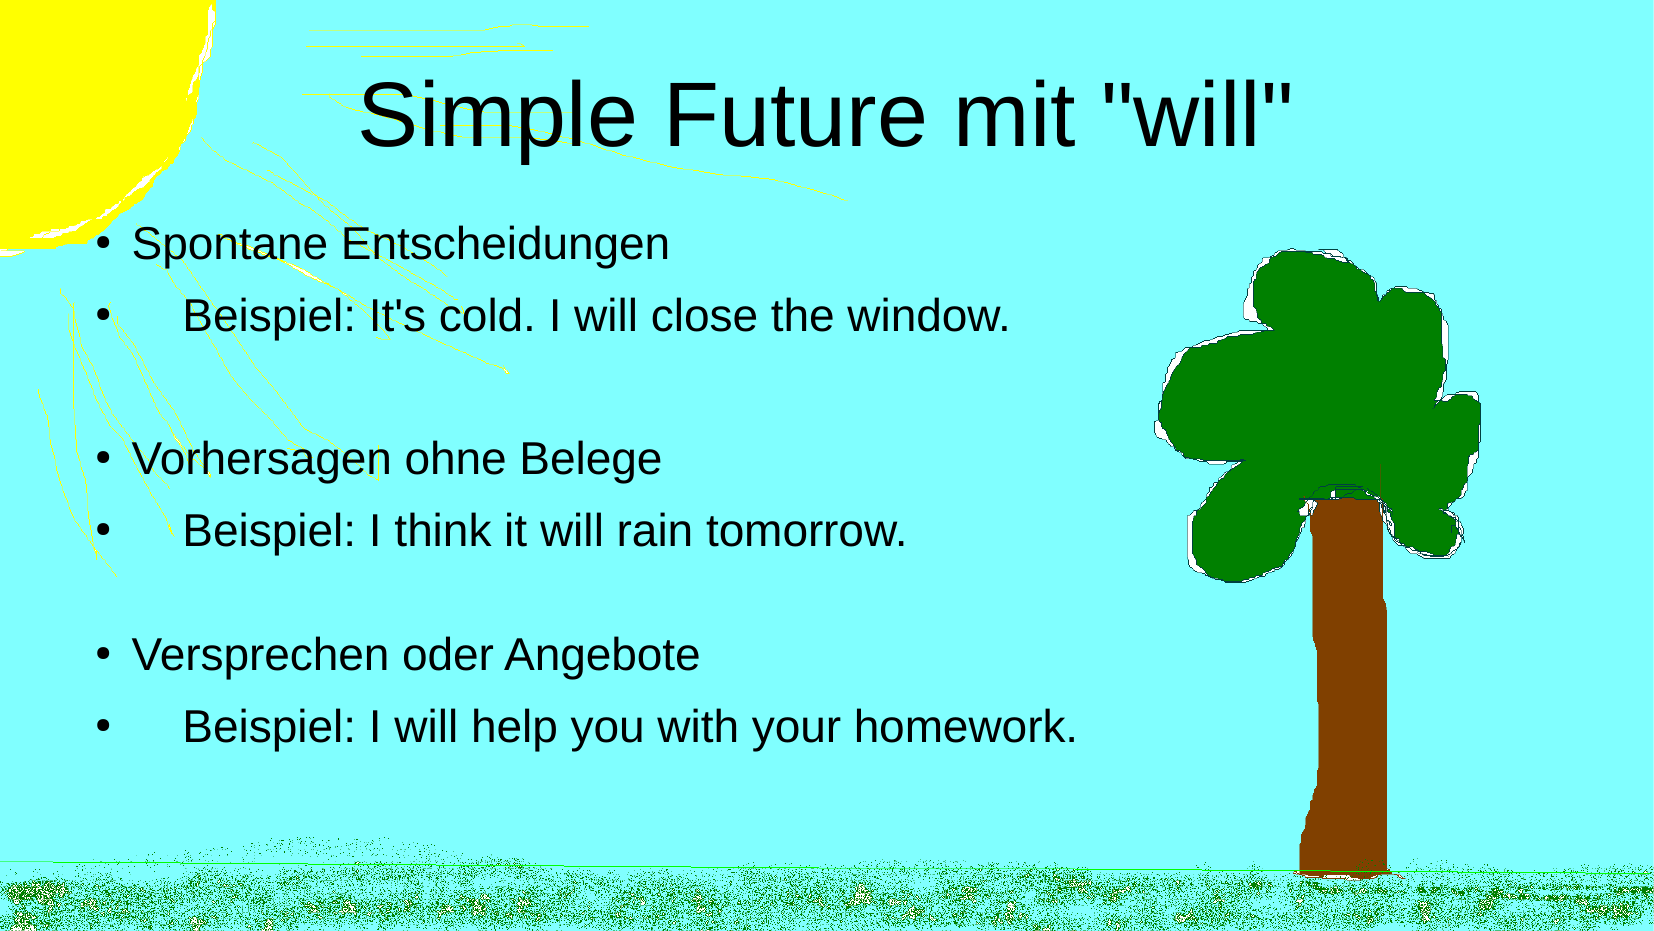

# Simple Future mit "will"
Spontane Entscheidungen
 Beispiel: It's cold. I will close the window.
Vorhersagen ohne Belege
 Beispiel: I think it will rain tomorrow.
Versprechen oder Angebote
 Beispiel: I will help you with your homework.